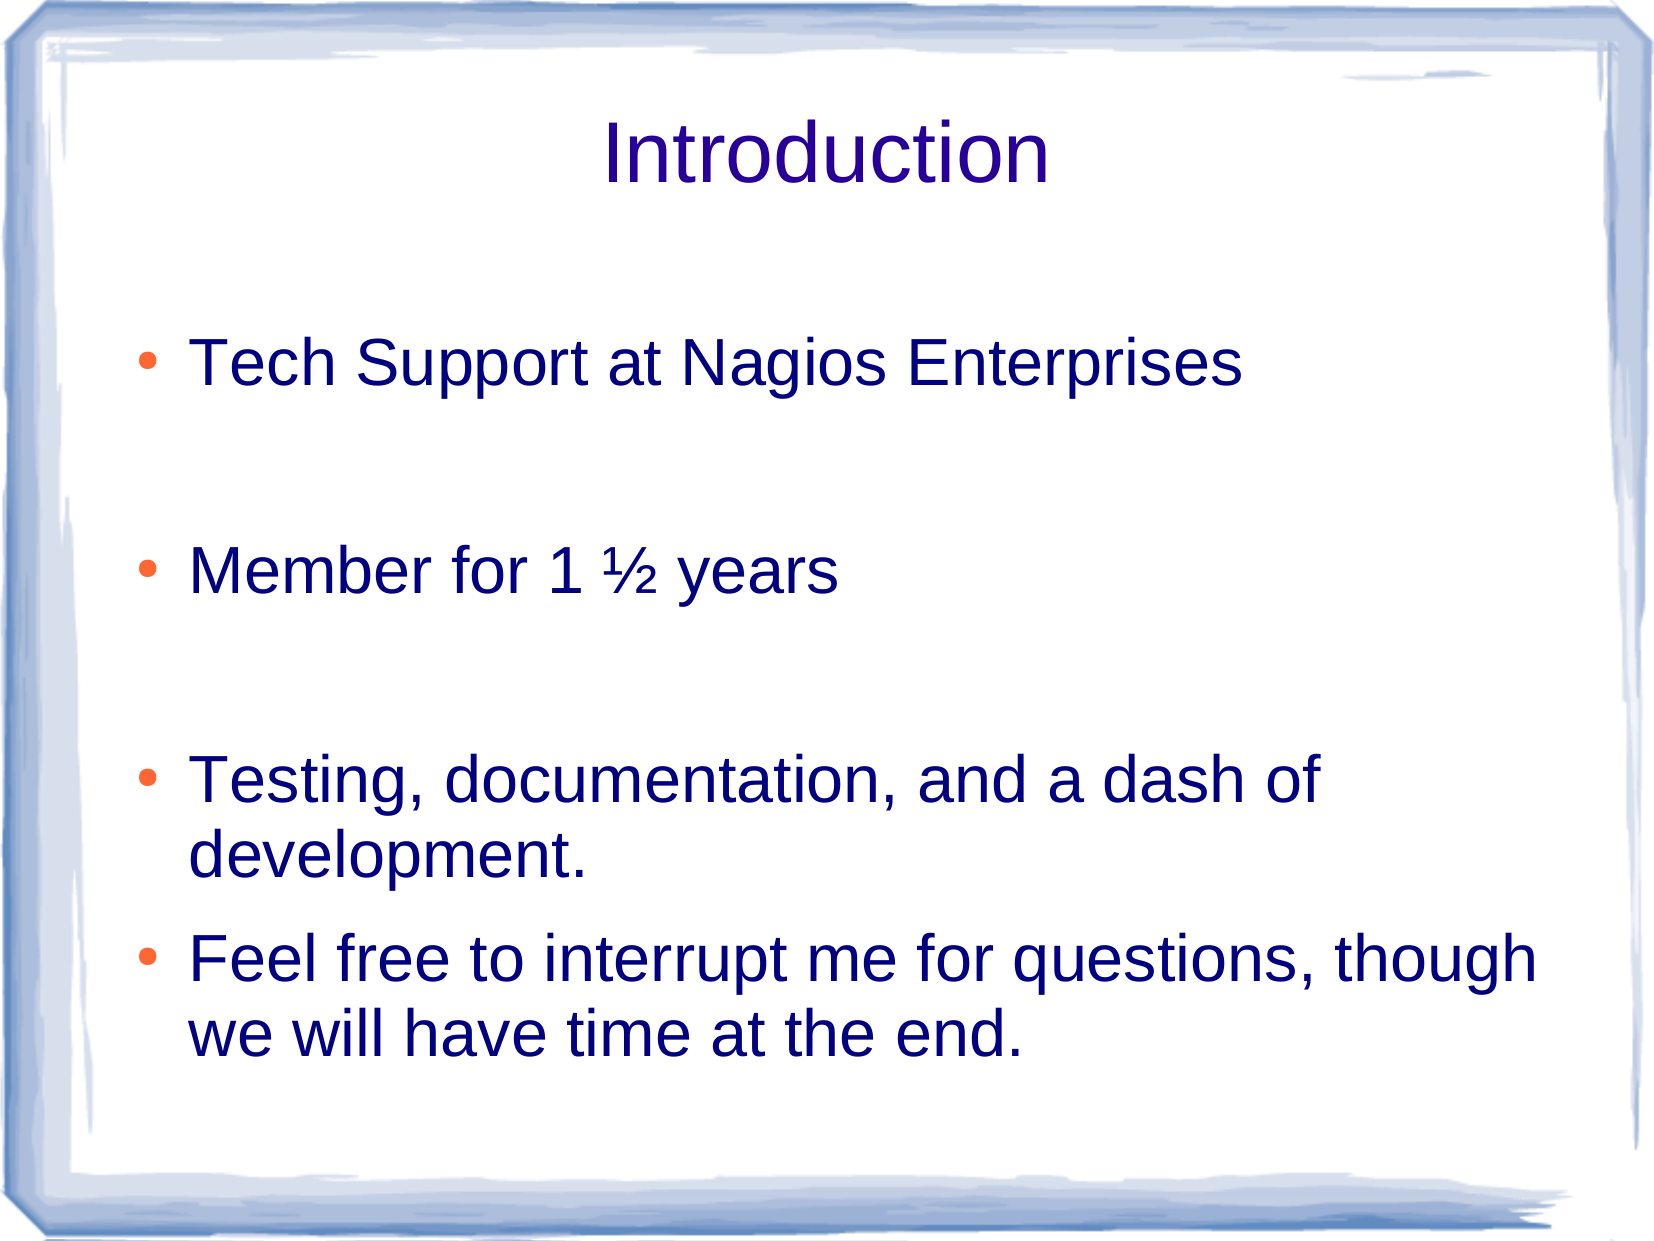

# Introduction
Tech Support at Nagios Enterprises
Member for 1 ½ years
Testing, documentation, and a dash of development.
Feel free to interrupt me for questions, though we will have time at the end.